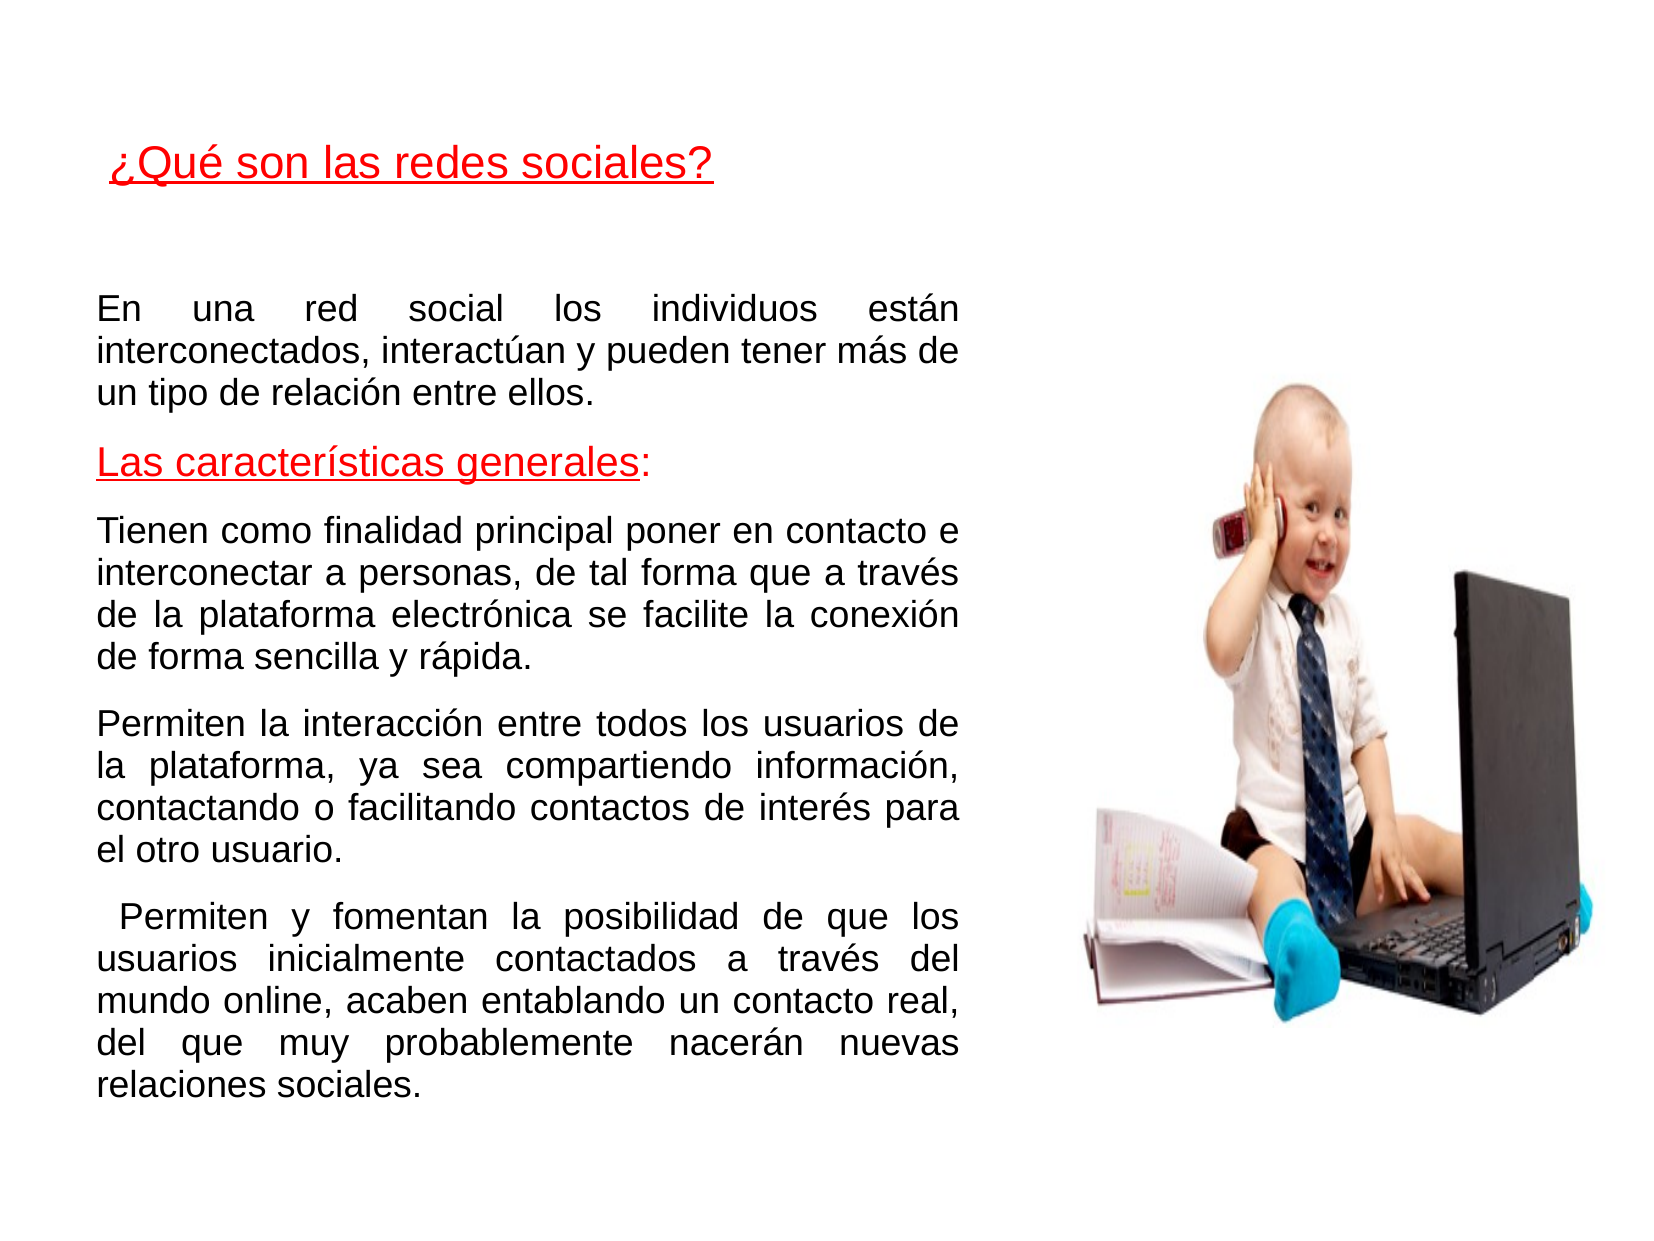

¿Qué son las redes sociales?
En una red social los individuos están interconectados, interactúan y pueden tener más de un tipo de relación entre ellos.
Las características generales:
Tienen como finalidad principal poner en contacto e interconectar a personas, de tal forma que a través de la plataforma electrónica se facilite la conexión de forma sencilla y rápida.
Permiten la interacción entre todos los usuarios de la plataforma, ya sea compartiendo información, contactando o facilitando contactos de interés para el otro usuario.
 Permiten y fomentan la posibilidad de que los usuarios inicialmente contactados a través del mundo online, acaben entablando un contacto real, del que muy probablemente nacerán nuevas relaciones sociales.